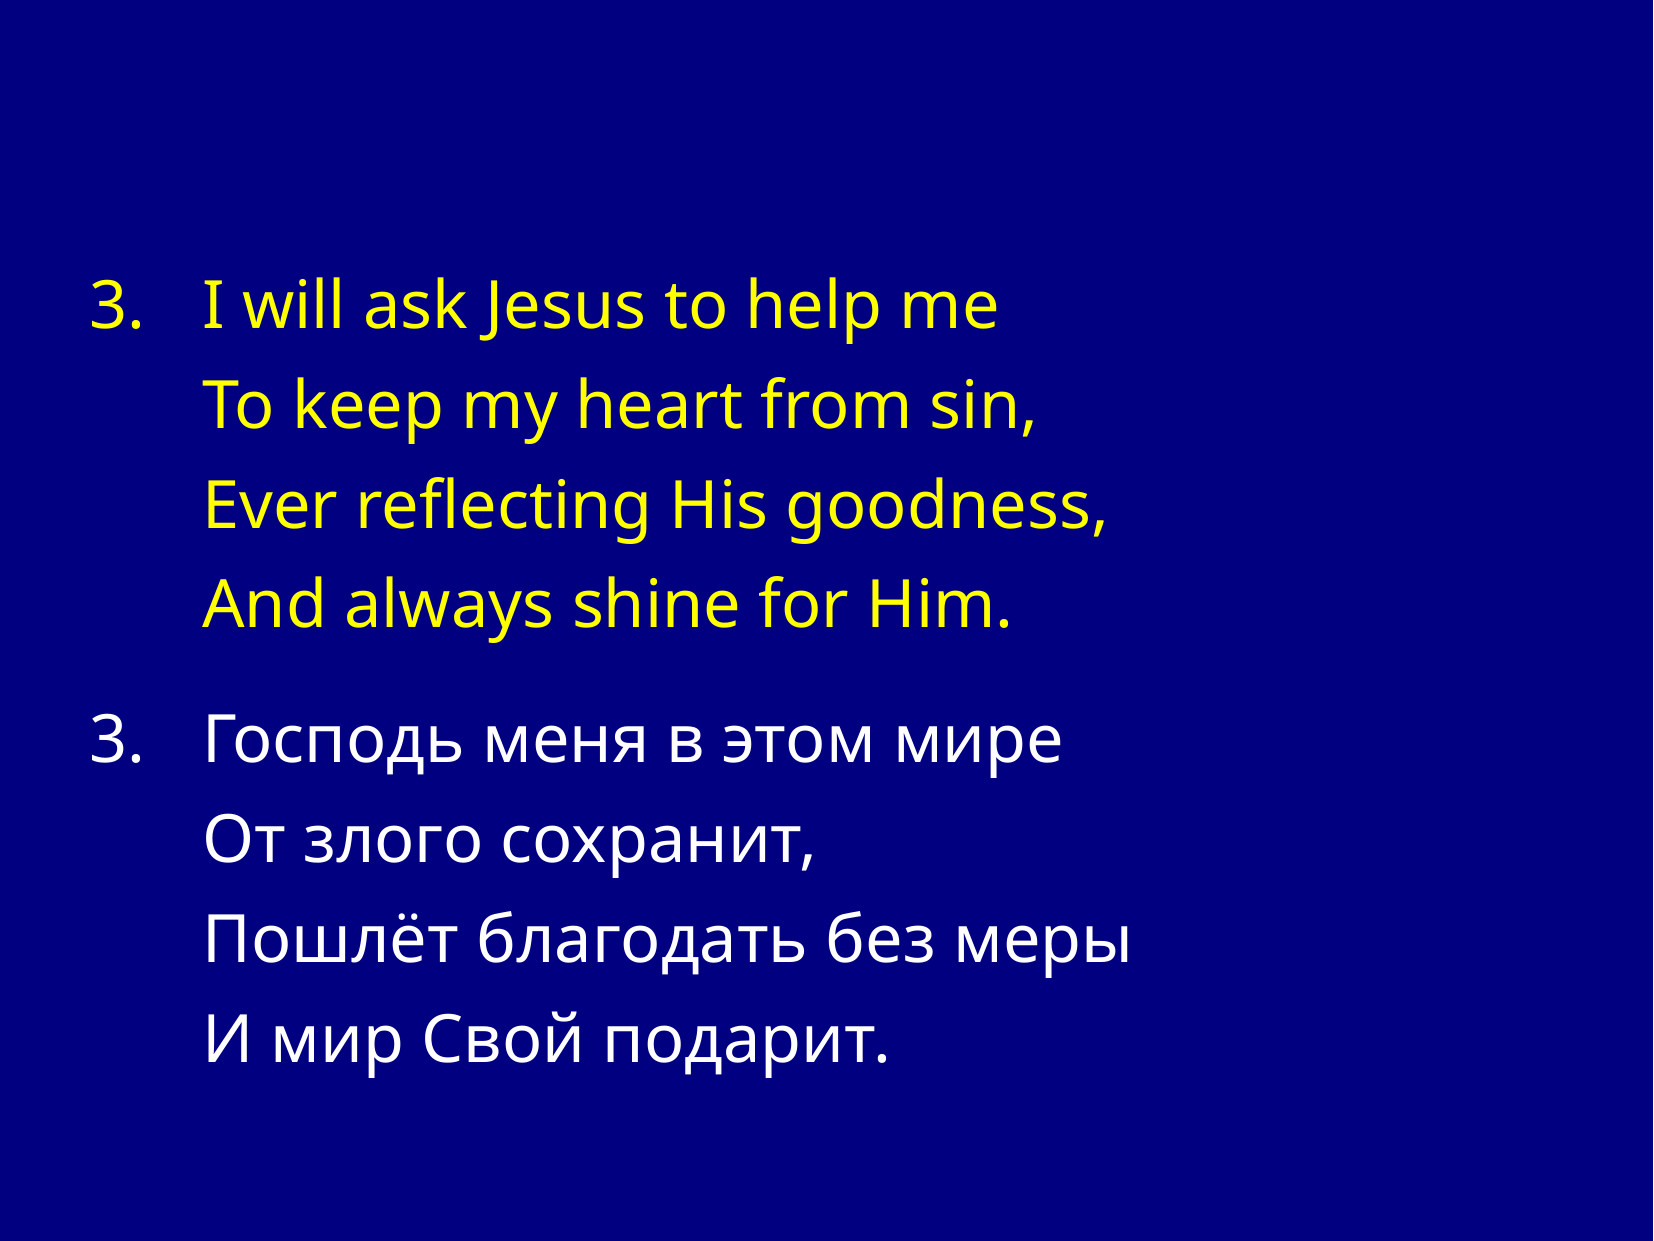

3.	I will ask Jesus to help me
	To keep my heart from sin,
	Ever reflecting His goodness,
	And always shine for Him.
3.	Господь меня в этом мире
	От злого сохранит,
	Пошлёт благодать без меры
	И мир Свой подарит.